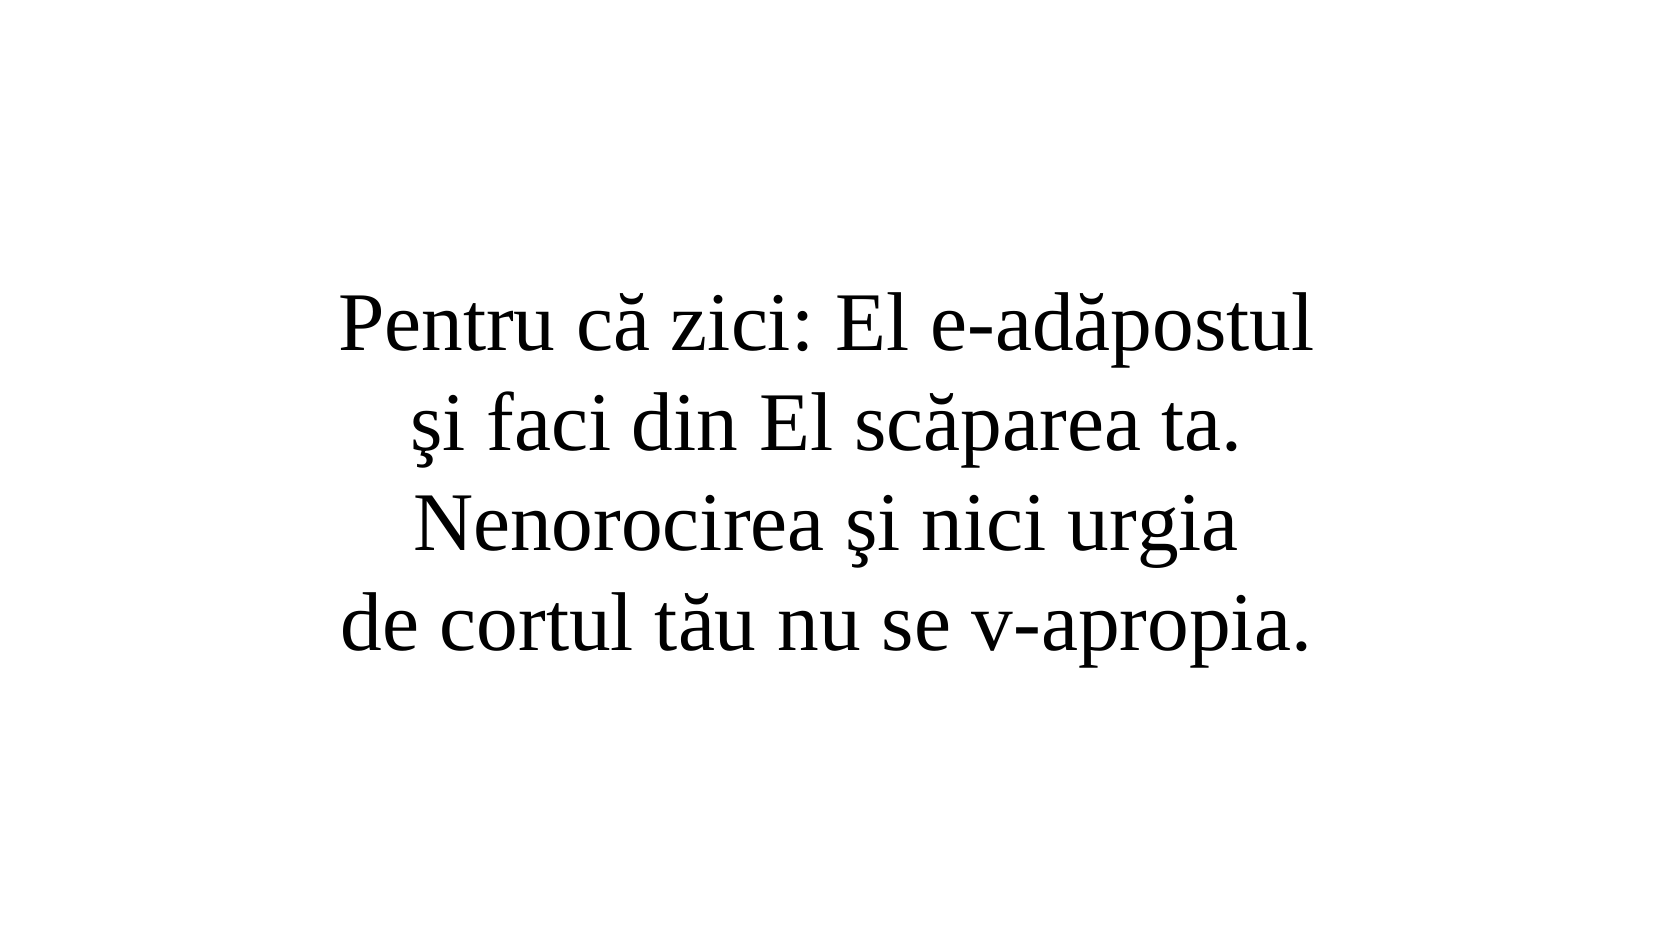

# Pentru că zici: El e-adăpostul
şi faci din El scăparea ta.
Nenorocirea şi nici urgia
de cortul tău nu se v-apropia.